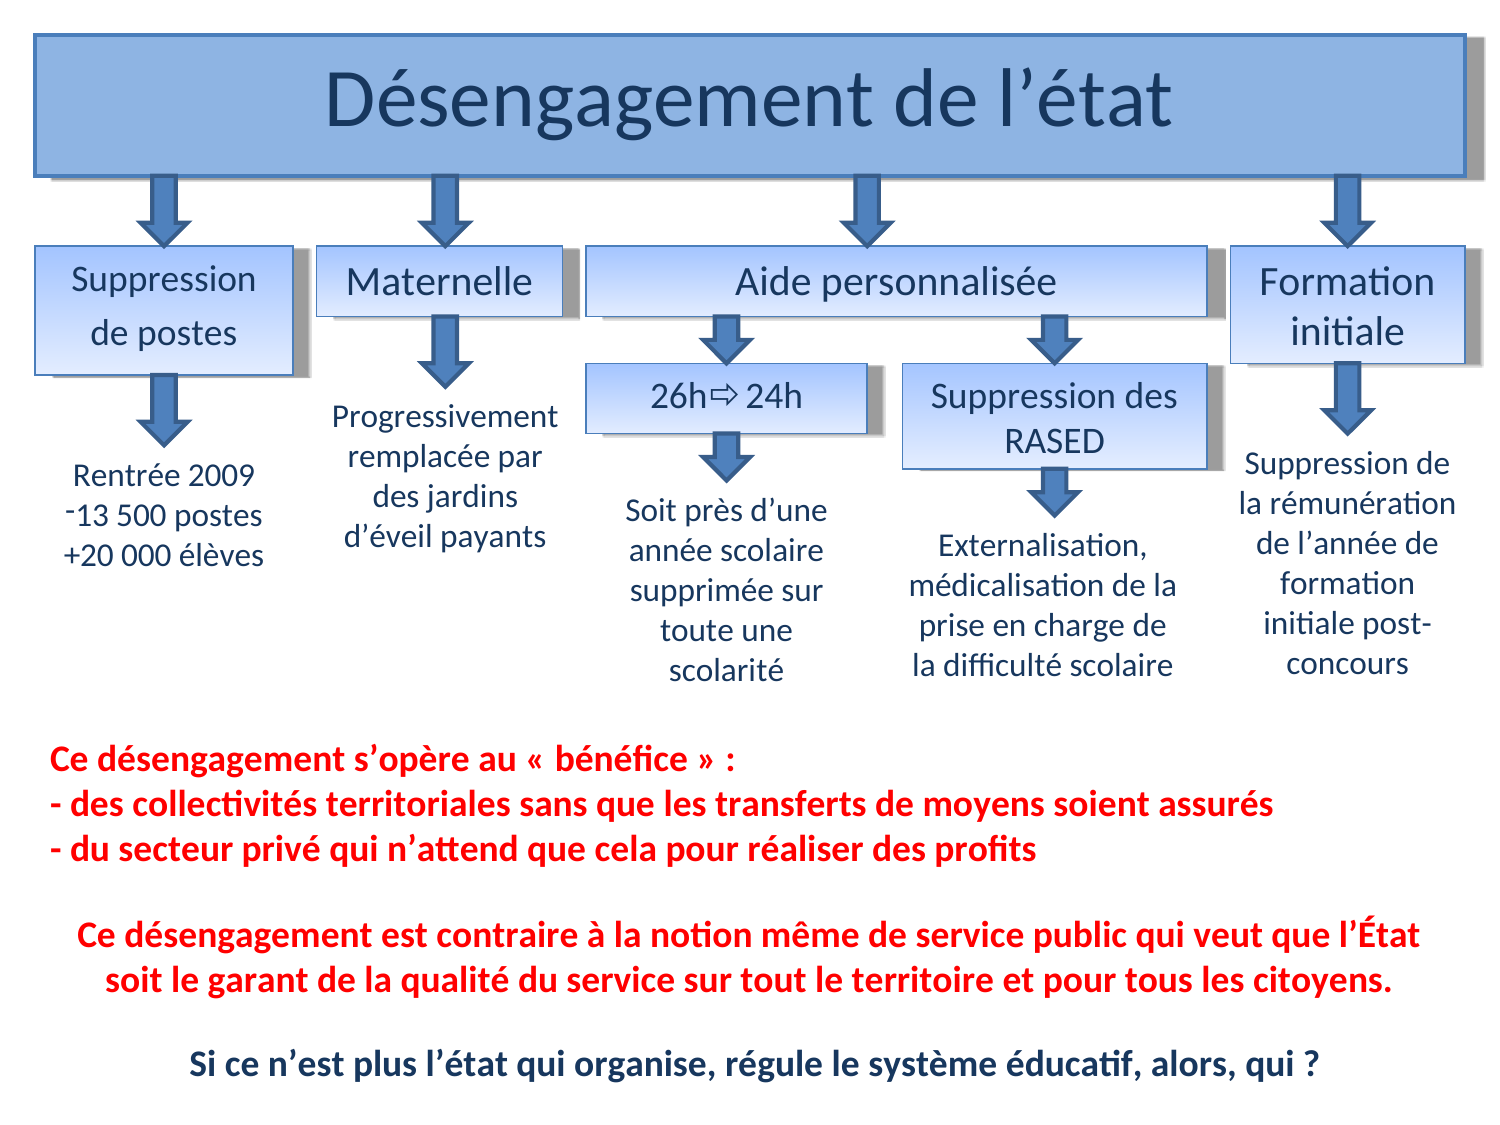

Désengagement de l’état
Suppression
de postes
Maternelle
Aide personnalisée
Formation initiale
26h24h
Suppression des RASED
Progressivement remplacée par des jardins d’éveil payants
Suppression de la rémunération de l’année de formation initiale post-concours
Rentrée 2009
13 500 postes
+20 000 élèves
Soit près d’une année scolaire supprimée sur toute une scolarité
Externalisation, médicalisation de la prise en charge de la difficulté scolaire
Ce désengagement s’opère au « bénéfice » :
- des collectivités territoriales sans que les transferts de moyens soient assurés
- du secteur privé qui n’attend que cela pour réaliser des profits
Ce désengagement est contraire à la notion même de service public qui veut que l’État soit le garant de la qualité du service sur tout le territoire et pour tous les citoyens.
Si ce n’est plus l’état qui organise, régule le système éducatif, alors, qui ?